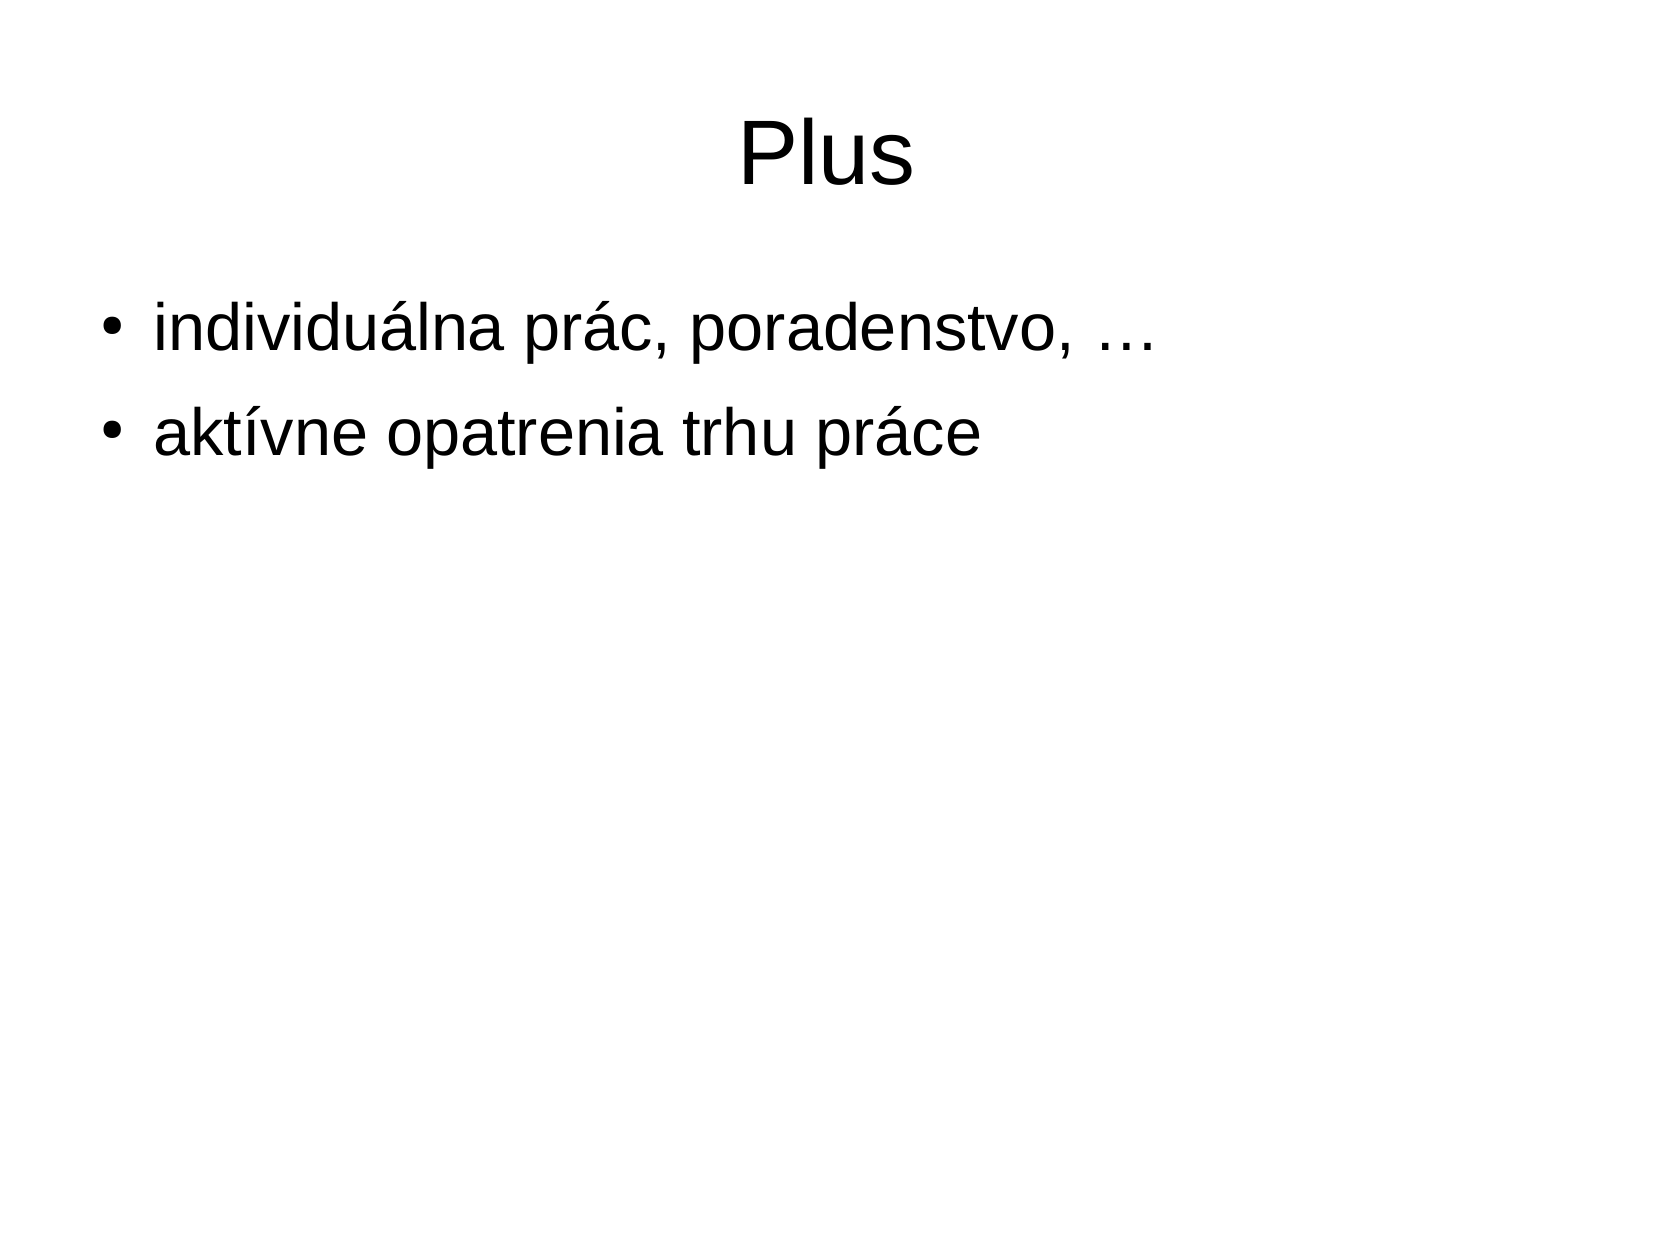

# Plus
individuálna prác, poradenstvo, …
aktívne opatrenia trhu práce